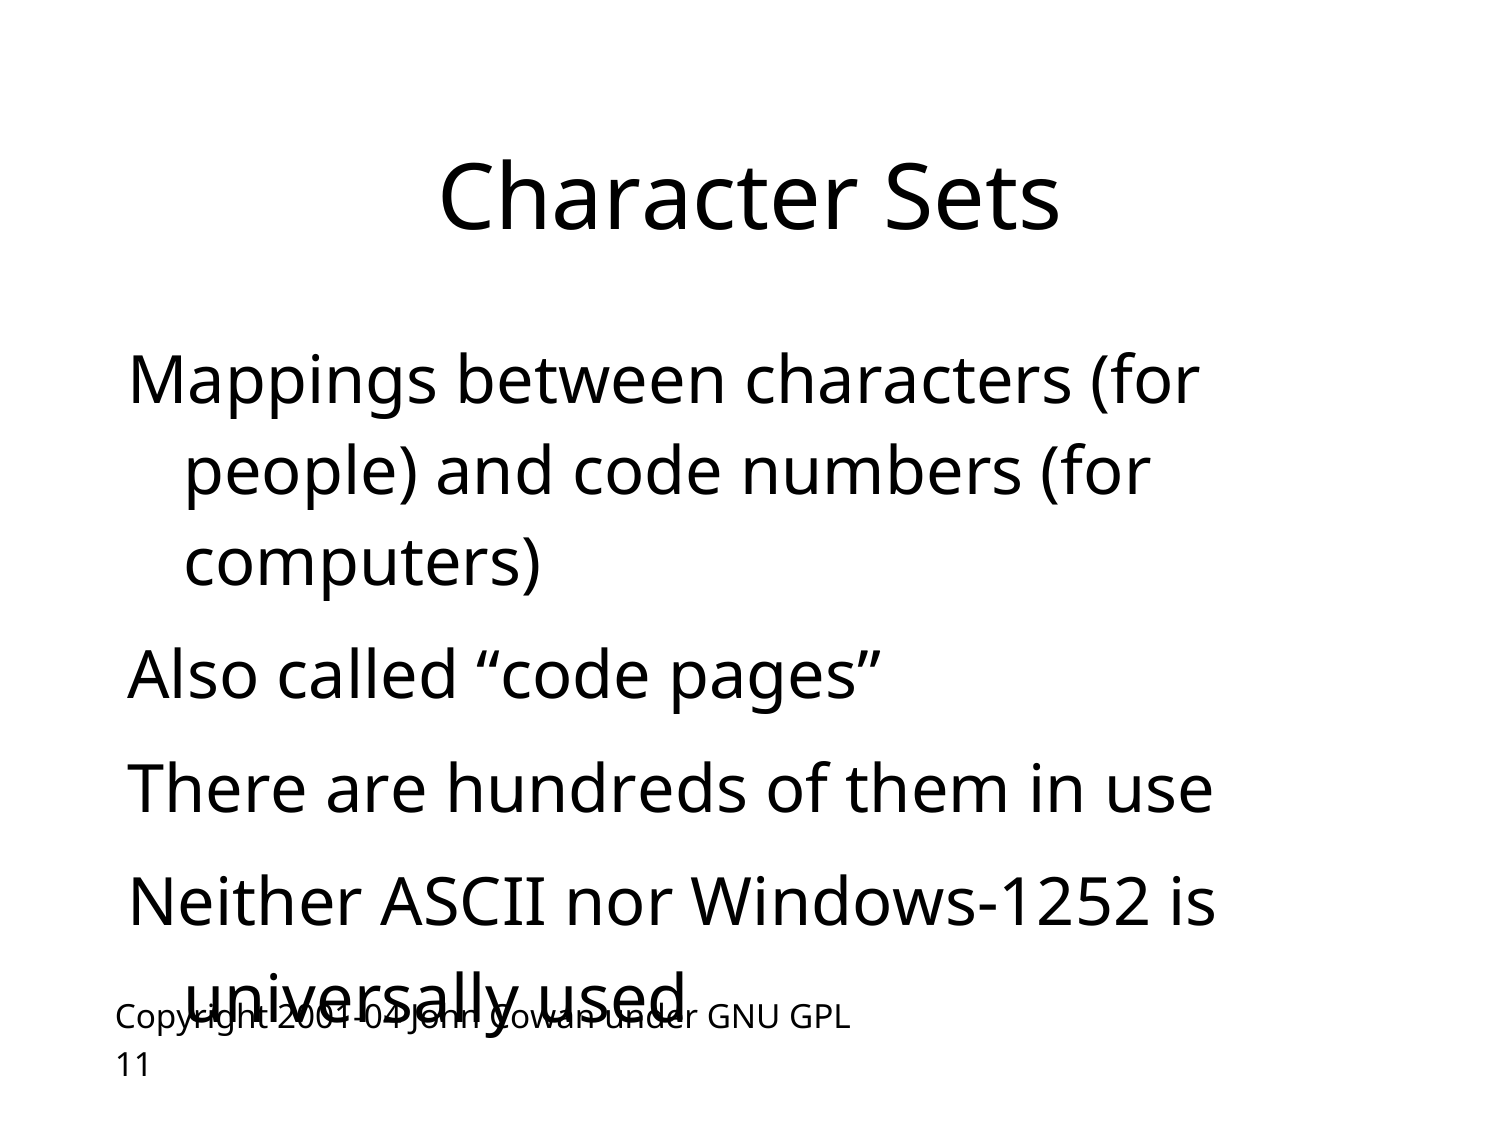

# Character Sets
Mappings between characters (for people) and code numbers (for computers)
Also called “code pages”
There are hundreds of them in use
Neither ASCII nor Windows-1252 is universally used